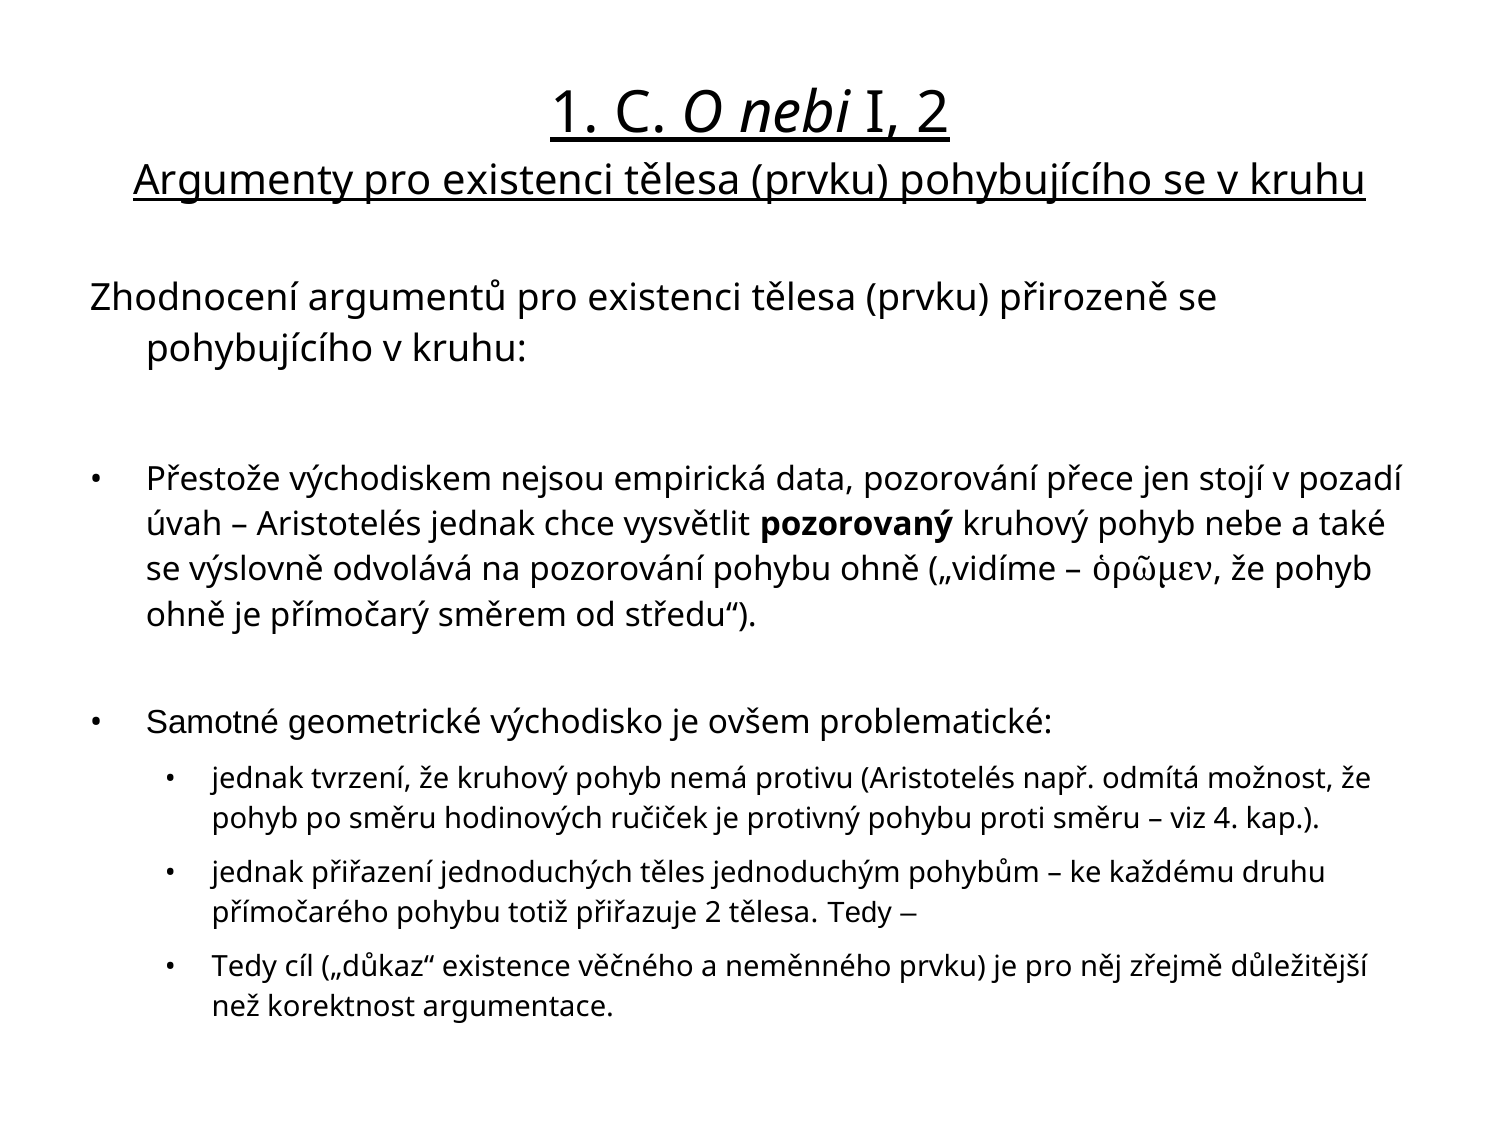

# 1. C. O nebi I, 2 Argumenty pro existenci tělesa (prvku) pohybujícího se v kruhu
Zhodnocení argumentů pro existenci tělesa (prvku) přirozeně se pohybujícího v kruhu:
Přestože východiskem nejsou empirická data, pozorování přece jen stojí v pozadí úvah – Aristotelés jednak chce vysvětlit pozorovaný kruhový pohyb nebe a také se výslovně odvolává na pozorování pohybu ohně („vidíme – ὁρῶμεν, že pohyb ohně je přímočarý směrem od středu“).
Samotné geometrické východisko je ovšem problematické:
jednak tvrzení, že kruhový pohyb nemá protivu (Aristotelés např. odmítá možnost, že pohyb po směru hodinových ručiček je protivný pohybu proti směru – viz 4. kap.).
jednak přiřazení jednoduchých těles jednoduchým pohybům – ke každému druhu přímočarého pohybu totiž přiřazuje 2 tělesa. Tedy –
Tedy cíl („důkaz“ existence věčného a neměnného prvku) je pro něj zřejmě důležitější než korektnost argumentace.